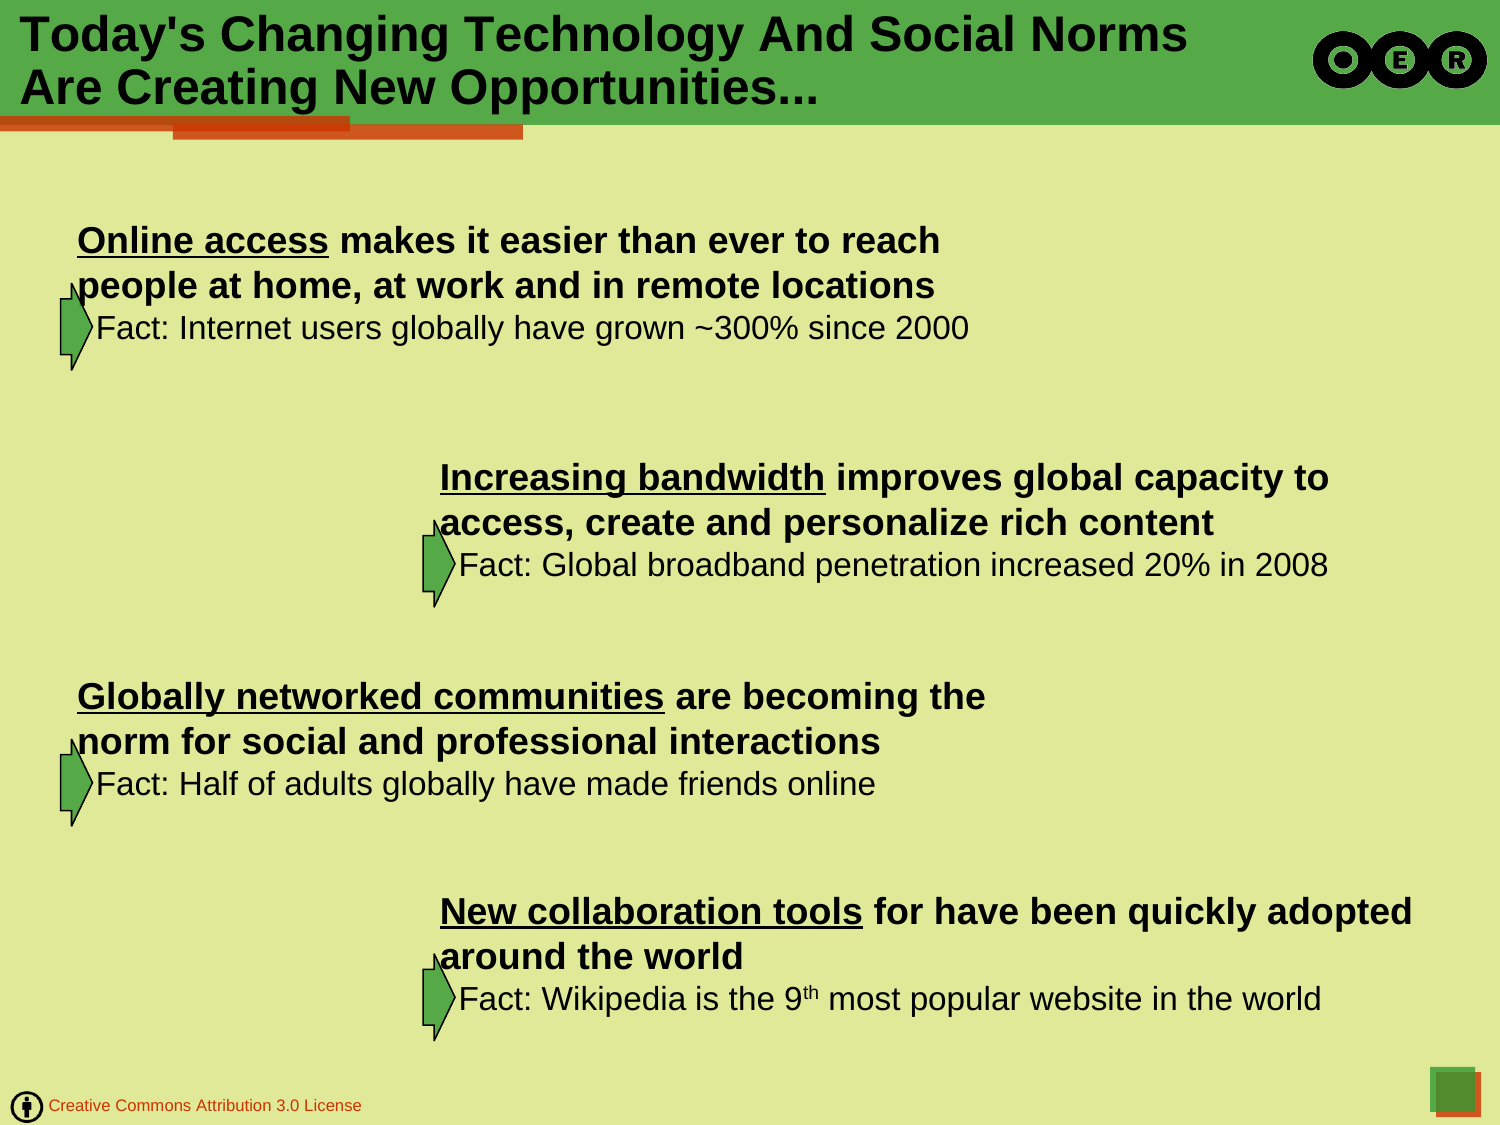

Today's Changing Technology And Social Norms Are Creating New Opportunities...
Online access makes it easier than ever to reach people at home, at work and in remote locations
Fact: Internet users globally have grown ~300% since 2000
Increasing bandwidth improves global capacity to access, create and personalize rich content
Fact: Global broadband penetration increased 20% in 2008
Globally networked communities are becoming the norm for social and professional interactions
Fact: Half of adults globally have made friends online
New collaboration tools for have been quickly adopted around the world
Fact: Wikipedia is the 9th most popular website in the world